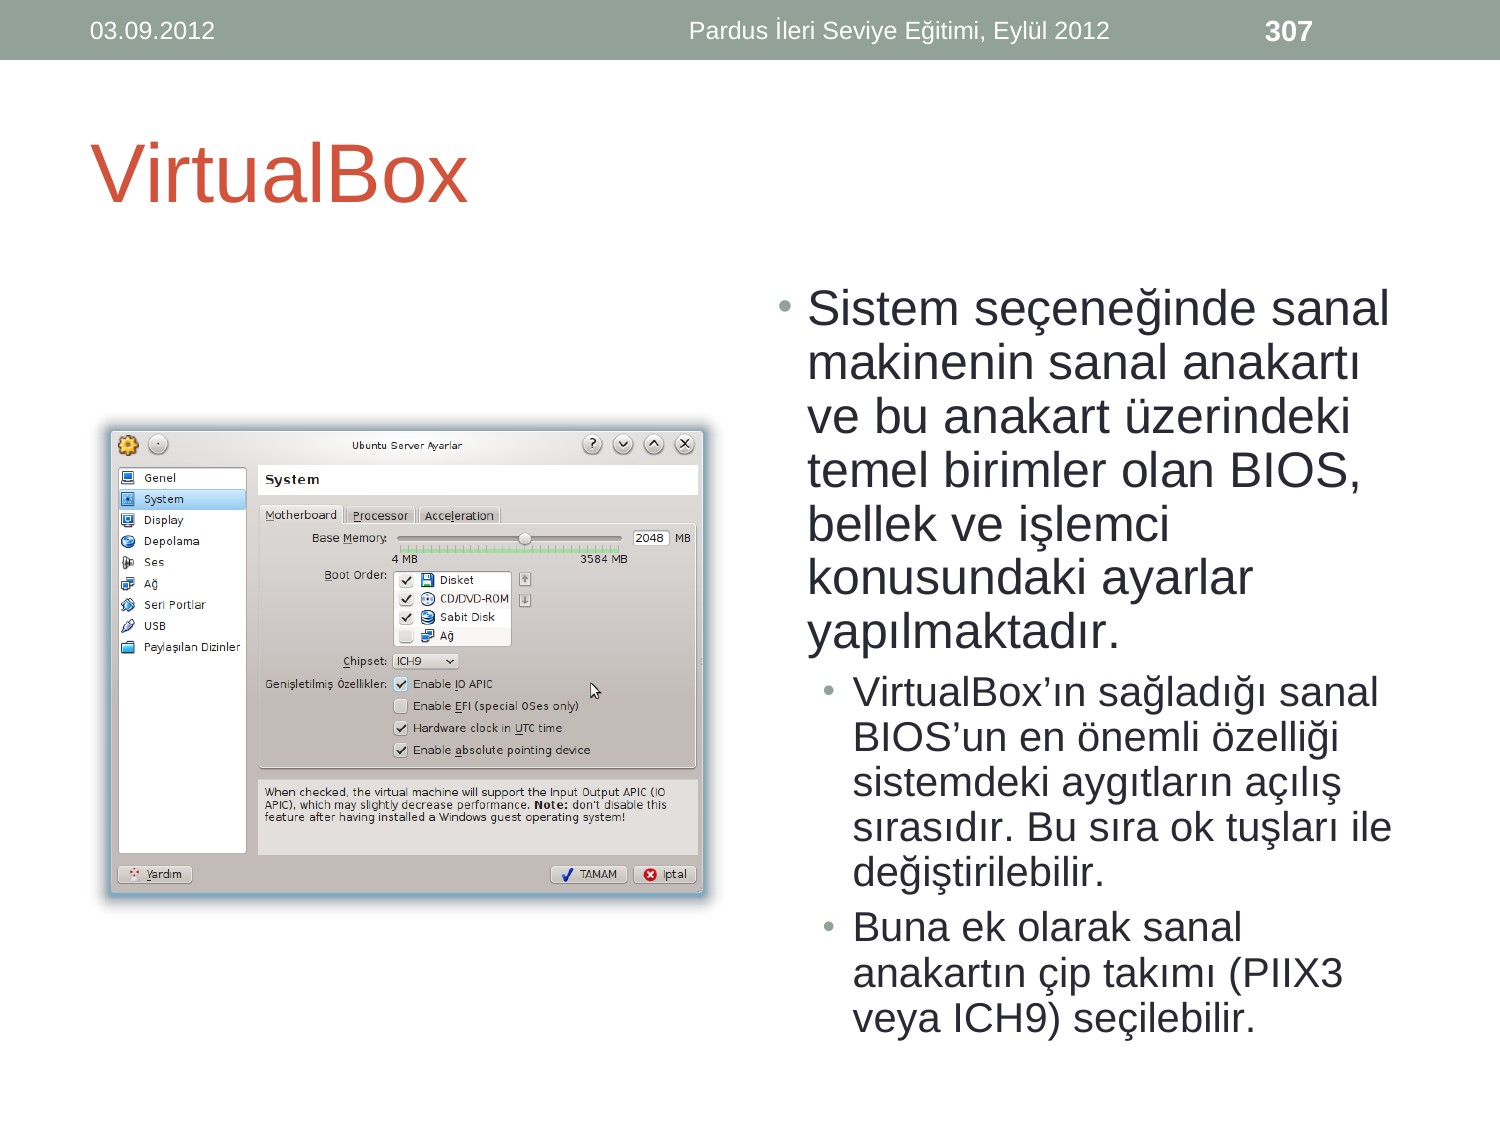

03.09.2012
Pardus İleri Seviye Eğitimi, Eylül 2012
# VirtualBox
Sistem seçeneğinde sanal makinenin sanal anakartı ve bu anakart üzerindeki temel birimler olan BIOS, bellek ve işlemci konusundaki ayarlar yapılmaktadır.
VirtualBox’ın sağladığı sanal BIOS’un en önemli özelliği sistemdeki aygıtların açılış sırasıdır. Bu sıra ok tuşları ile değiştirilebilir.
Buna ek olarak sanal anakartın çip takımı (PIIX3 veya ICH9) seçilebilir.